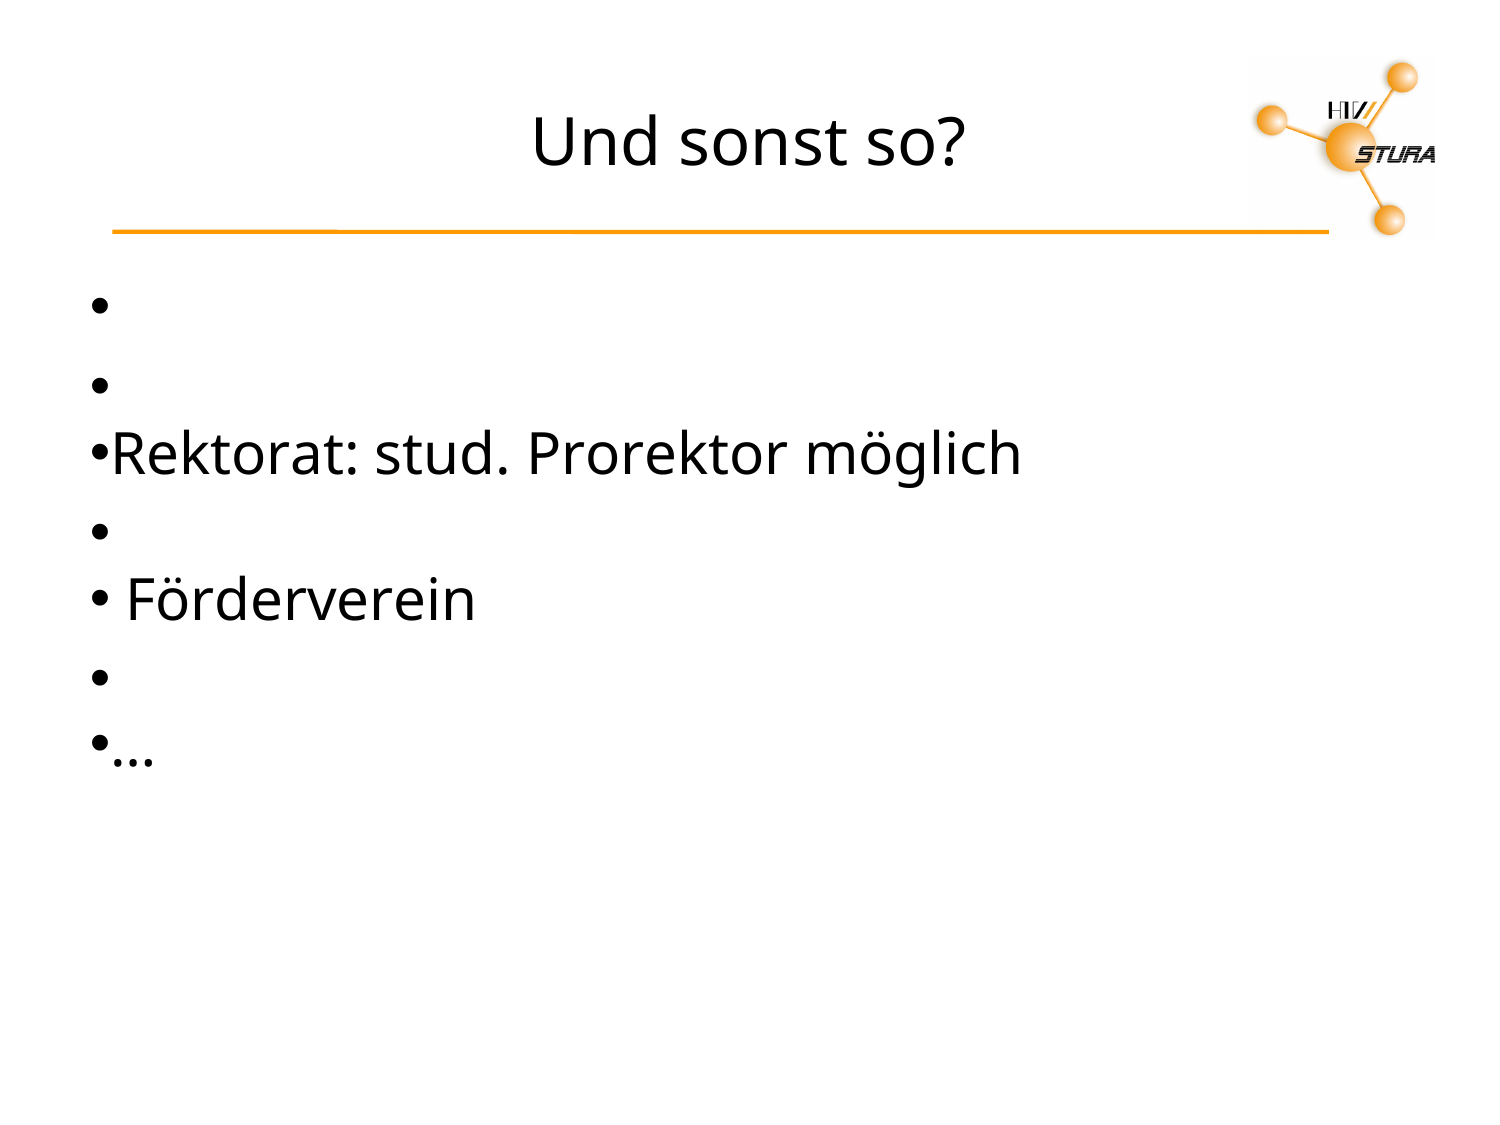

# Und sonst so?
Rektorat: stud. Prorektor möglich
 Förderverein
…